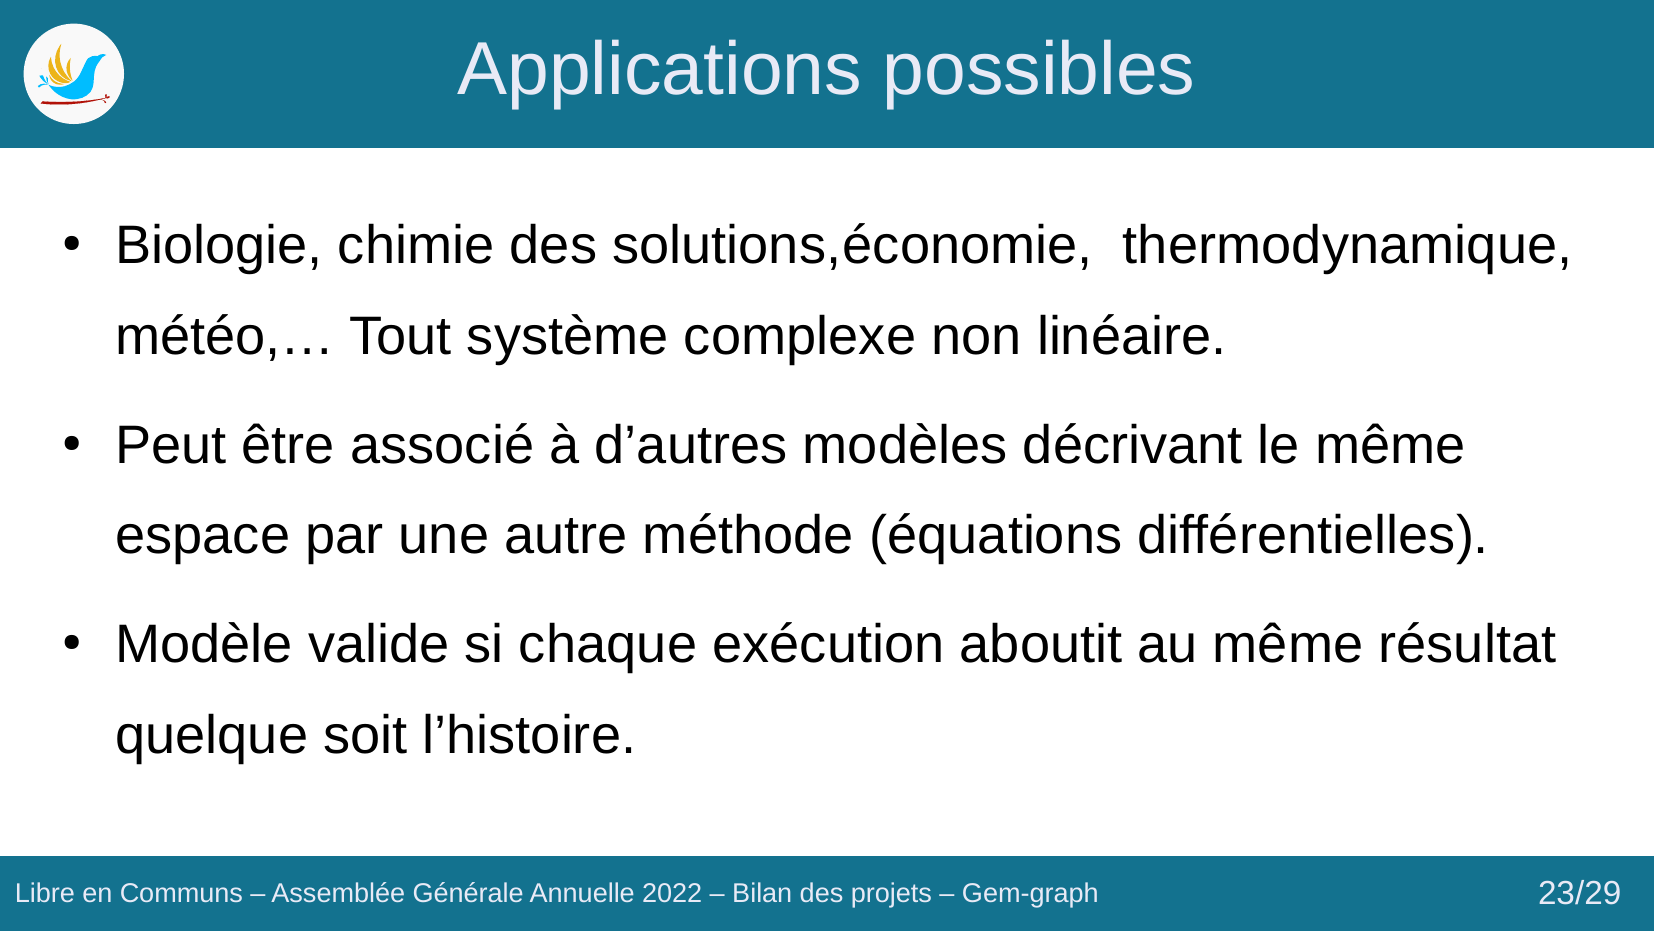

Applications possibles
Biologie, chimie des solutions,économie, thermodynamique, météo,… Tout système complexe non linéaire.
Peut être associé à d’autres modèles décrivant le même espace par une autre méthode (équations différentielles).
Modèle valide si chaque exécution aboutit au même résultat quelque soit l’histoire.
Libre en Communs – Assemblée Générale Annuelle 2022 – Bilan des projets – Gem-graph